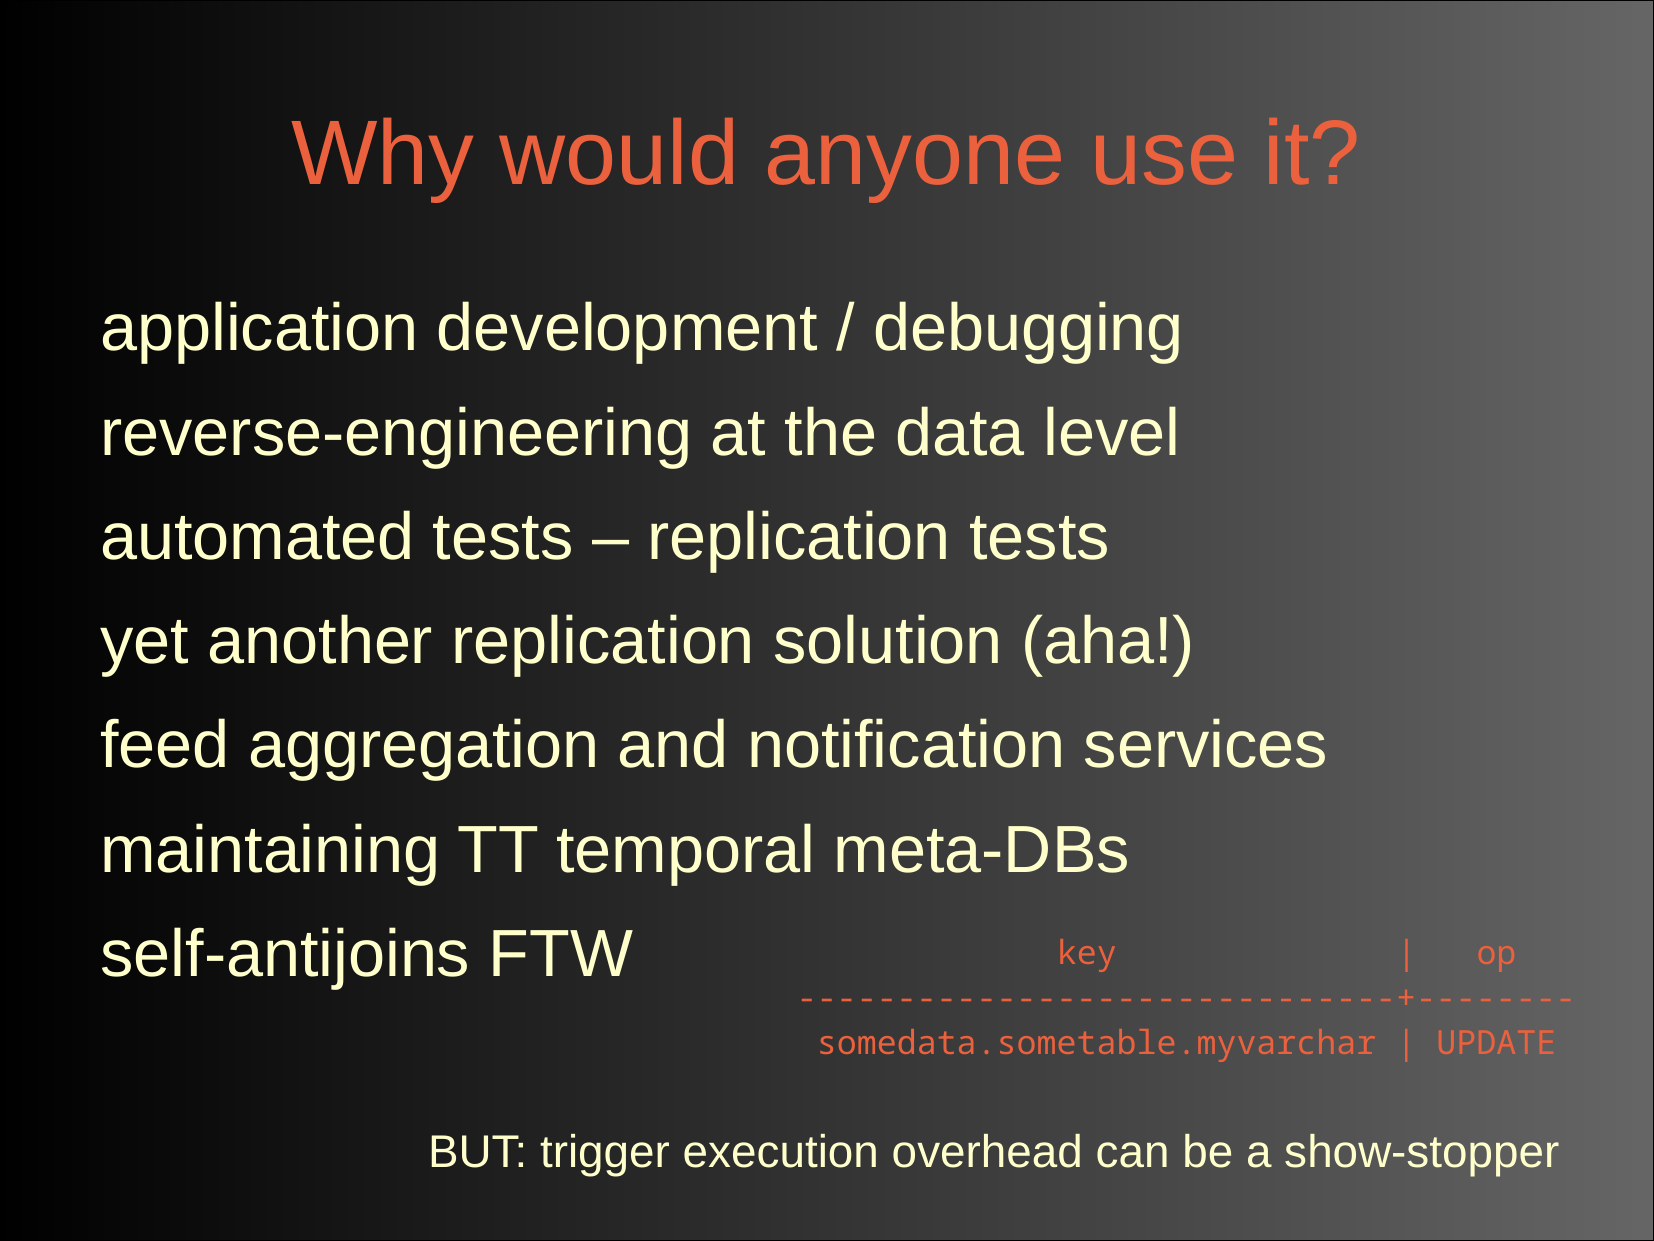

# Why would anyone use it?
application development / debugging
reverse-engineering at the data level
automated tests – replication tests
yet another replication solution (aha!)
feed aggregation and notification services
maintaining TT temporal meta-DBs
self-antijoins FTW
 key | op
------------------------------+--------
 somedata.sometable.myvarchar | UPDATE
BUT: trigger execution overhead can be a show-stopper